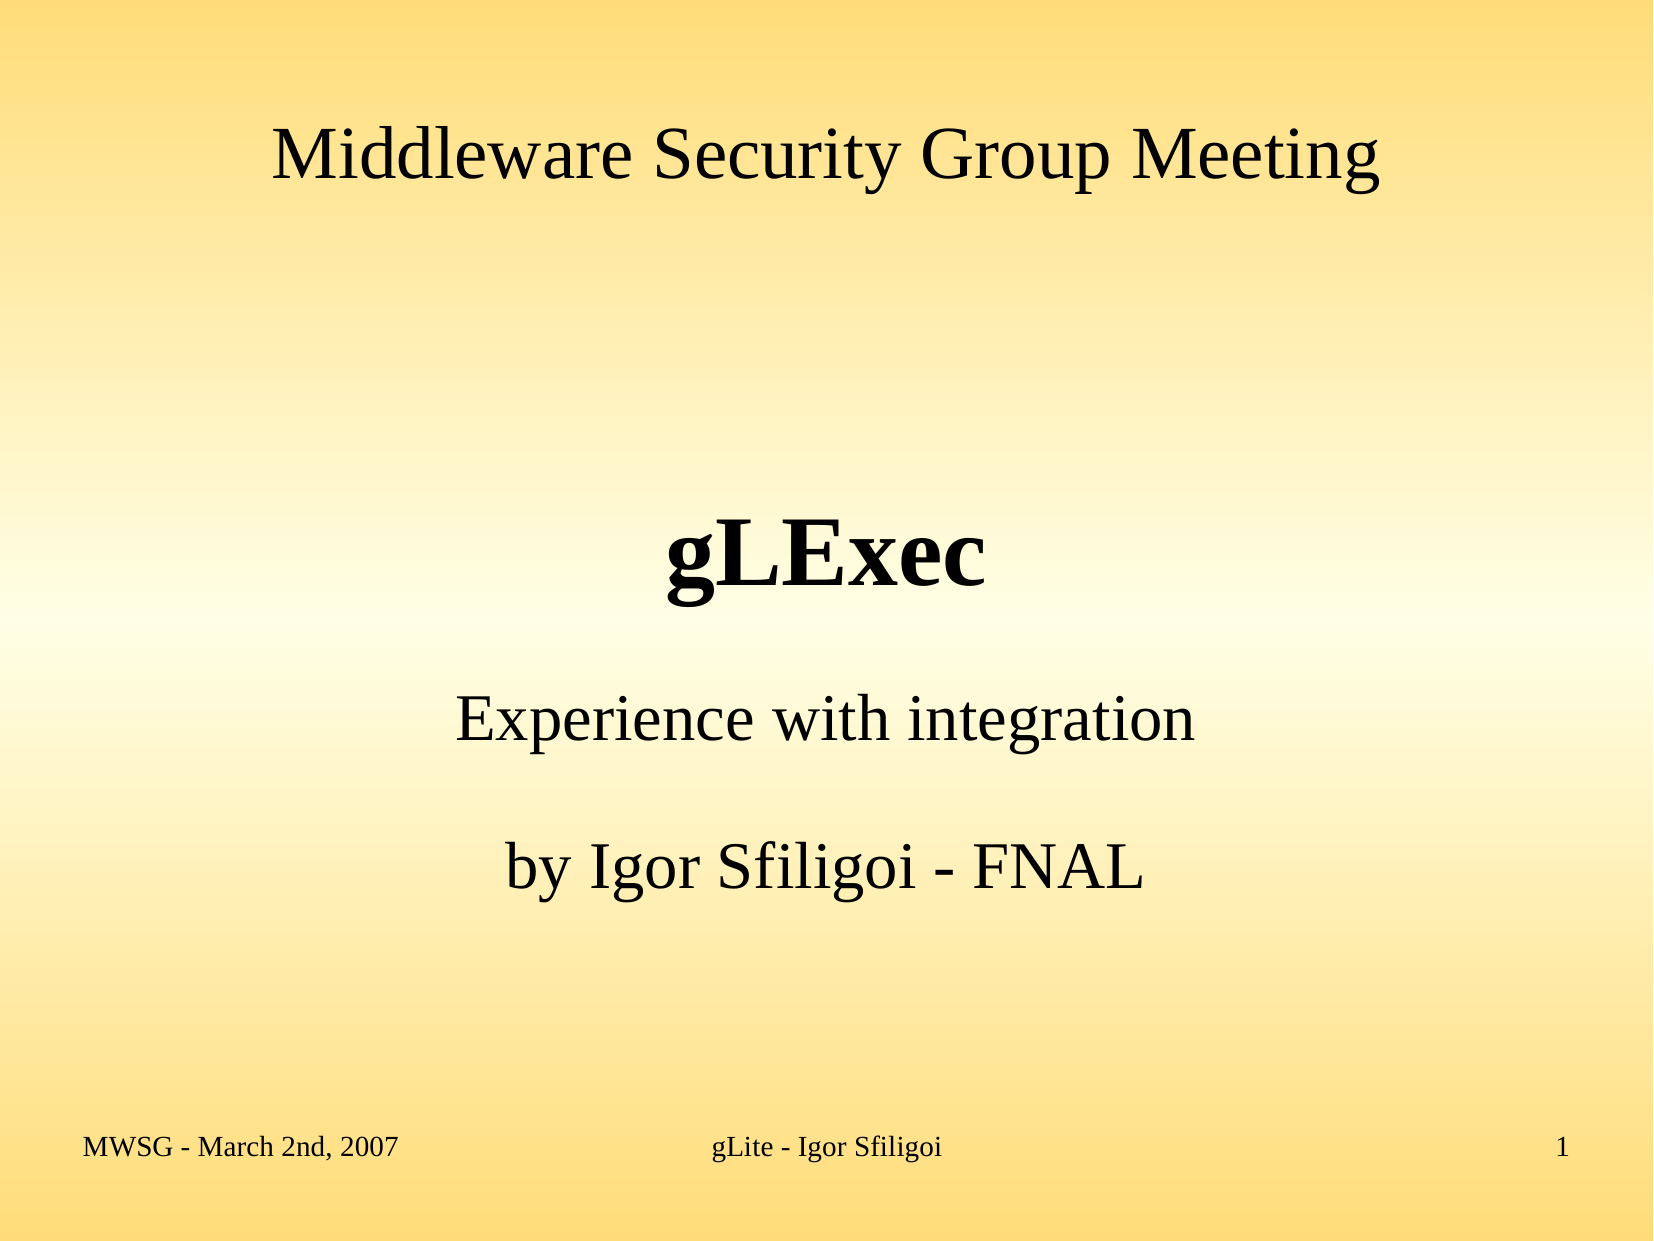

# Middleware Security Group Meeting
gLExec
Experience with integration
by Igor Sfiligoi - FNAL
MWSG - March 2nd, 2007
gLite - Igor Sfiligoi
1